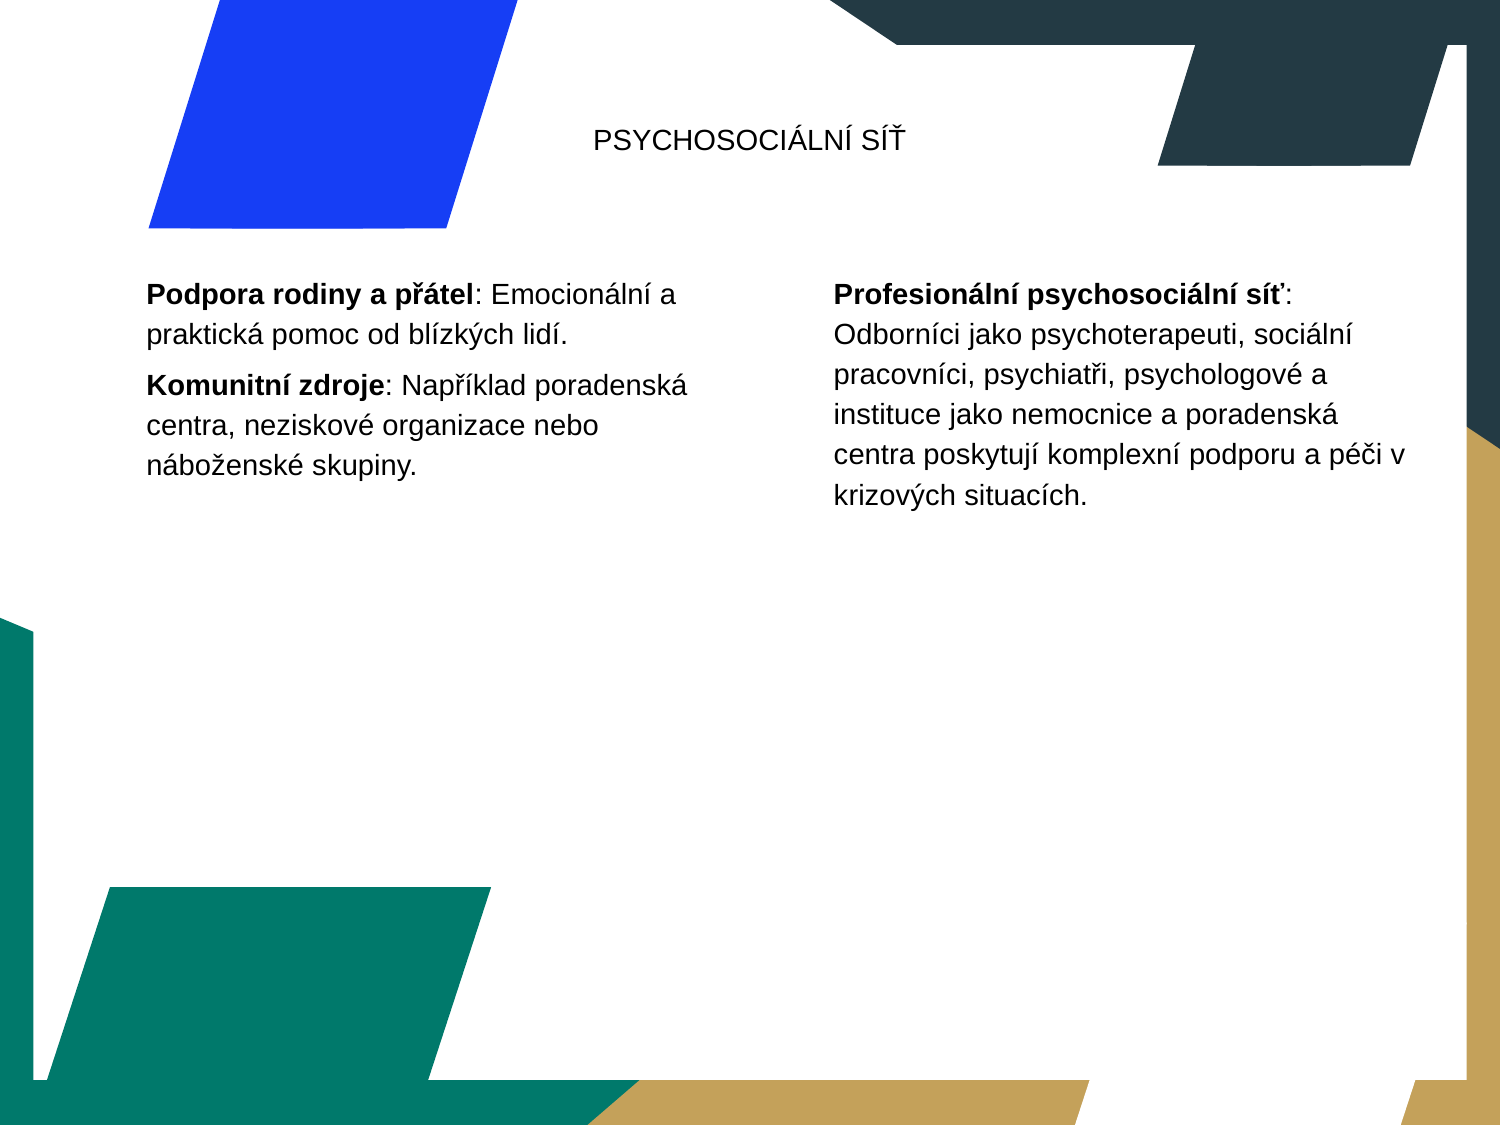

# PSYCHOSOCIÁLNÍ SÍŤ
Podpora rodiny a přátel: Emocionální a praktická pomoc od blízkých lidí.
Komunitní zdroje: Například poradenská centra, neziskové organizace nebo náboženské skupiny.
Profesionální psychosociální síť: Odborníci jako psychoterapeuti, sociální pracovníci, psychiatři, psychologové a instituce jako nemocnice a poradenská centra poskytují komplexní podporu a péči v krizových situacích.